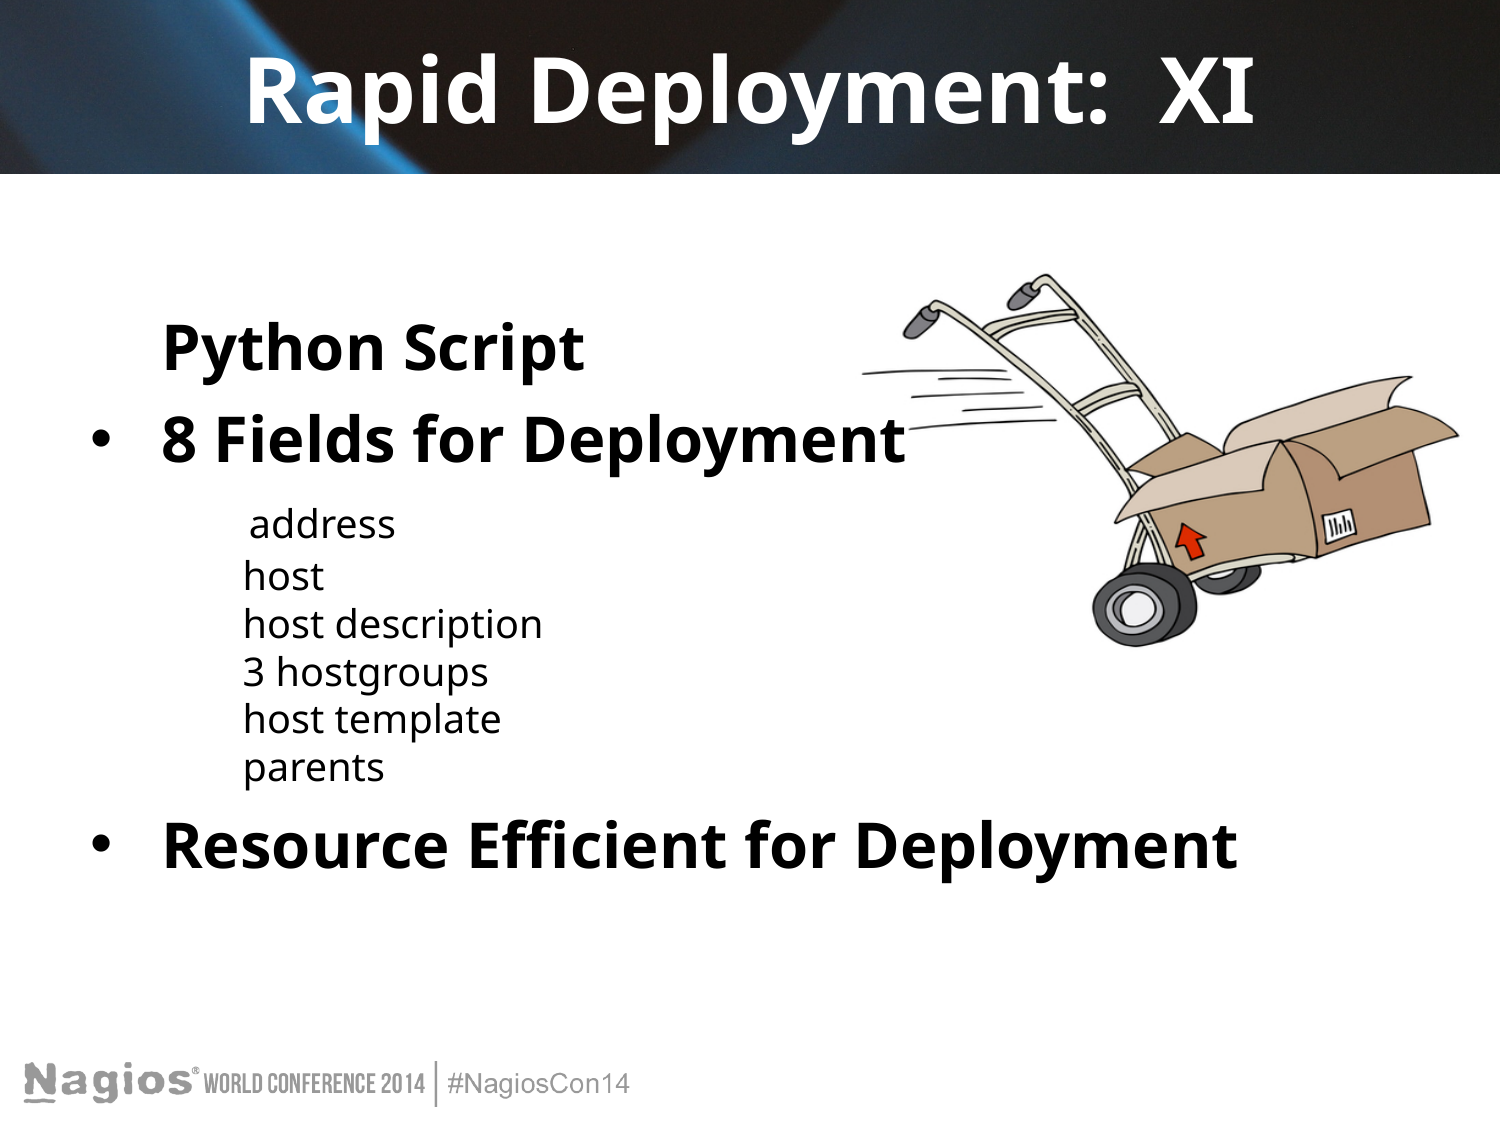

# Rapid Deployment: XI
Python Script
8 Fields for Deployment
 address
 host
 host description
 3 hostgroups
 host template
 parents
Resource Efficient for Deployment